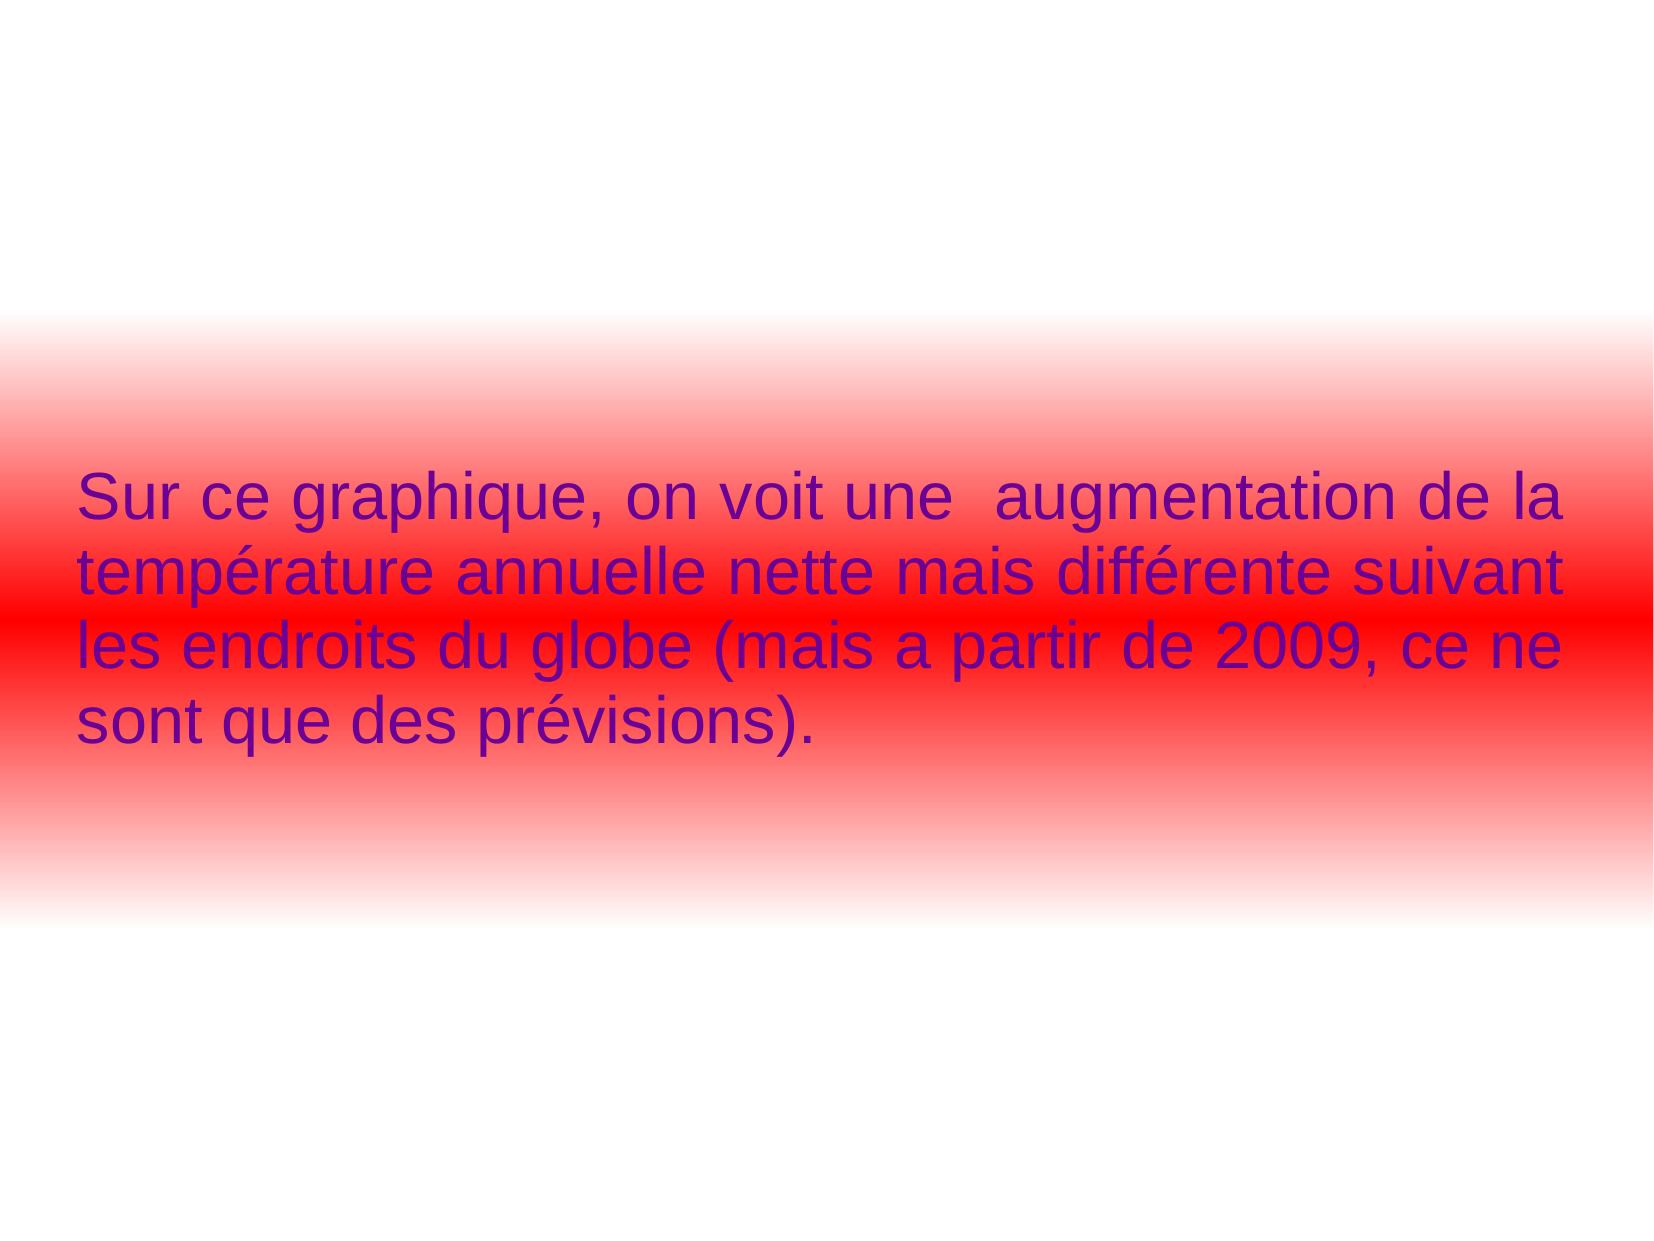

# Sur ce graphique, on voit une augmentation de la température annuelle nette mais différente suivant les endroits du globe (mais a partir de 2009, ce ne sont que des prévisions).